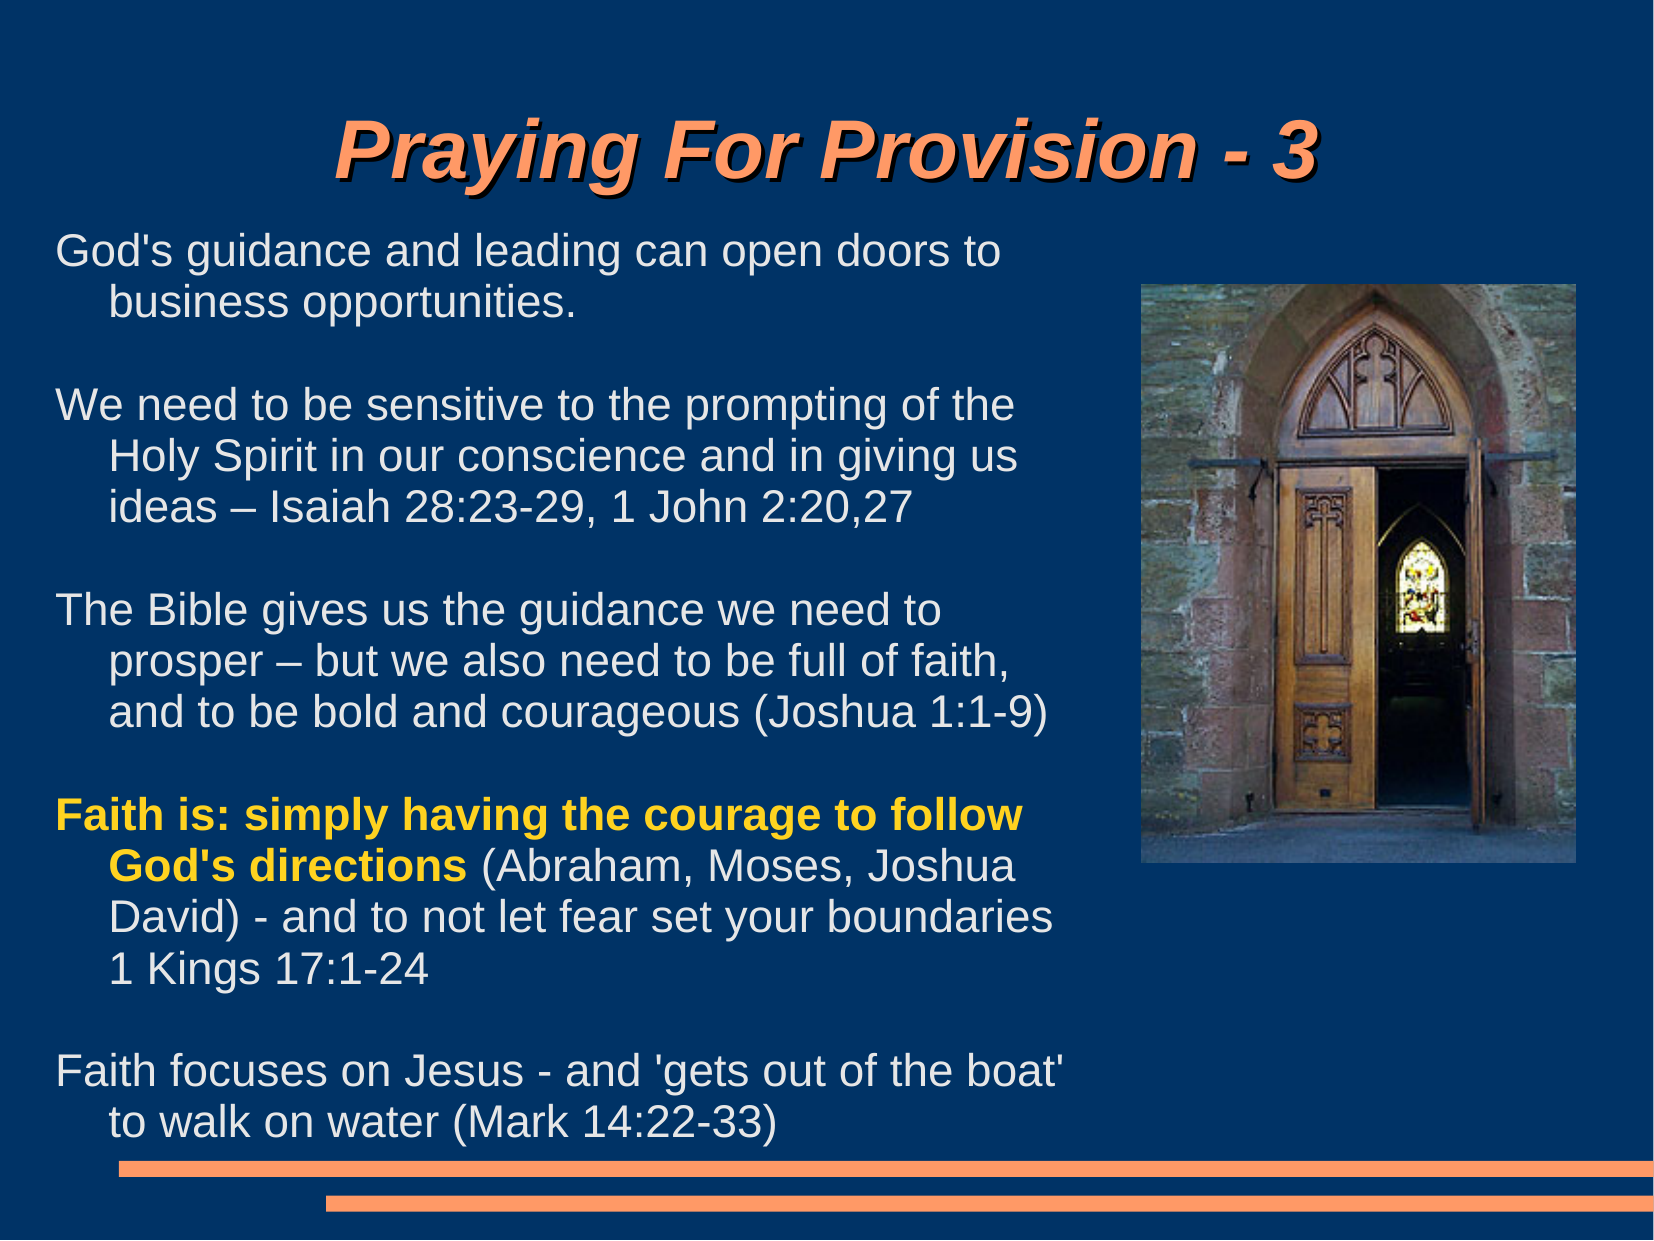

# Praying For Provision - 3
God's guidance and leading can open doors to business opportunities.
We need to be sensitive to the prompting of the Holy Spirit in our conscience and in giving us ideas – Isaiah 28:23-29, 1 John 2:20,27
The Bible gives us the guidance we need to prosper – but we also need to be full of faith, and to be bold and courageous (Joshua 1:1-9)
Faith is: simply having the courage to follow God's directions (Abraham, Moses, Joshua David) - and to not let fear set your boundaries
1 Kings 17:1-24
Faith focuses on Jesus - and 'gets out of the boat' to walk on water (Mark 14:22-33)